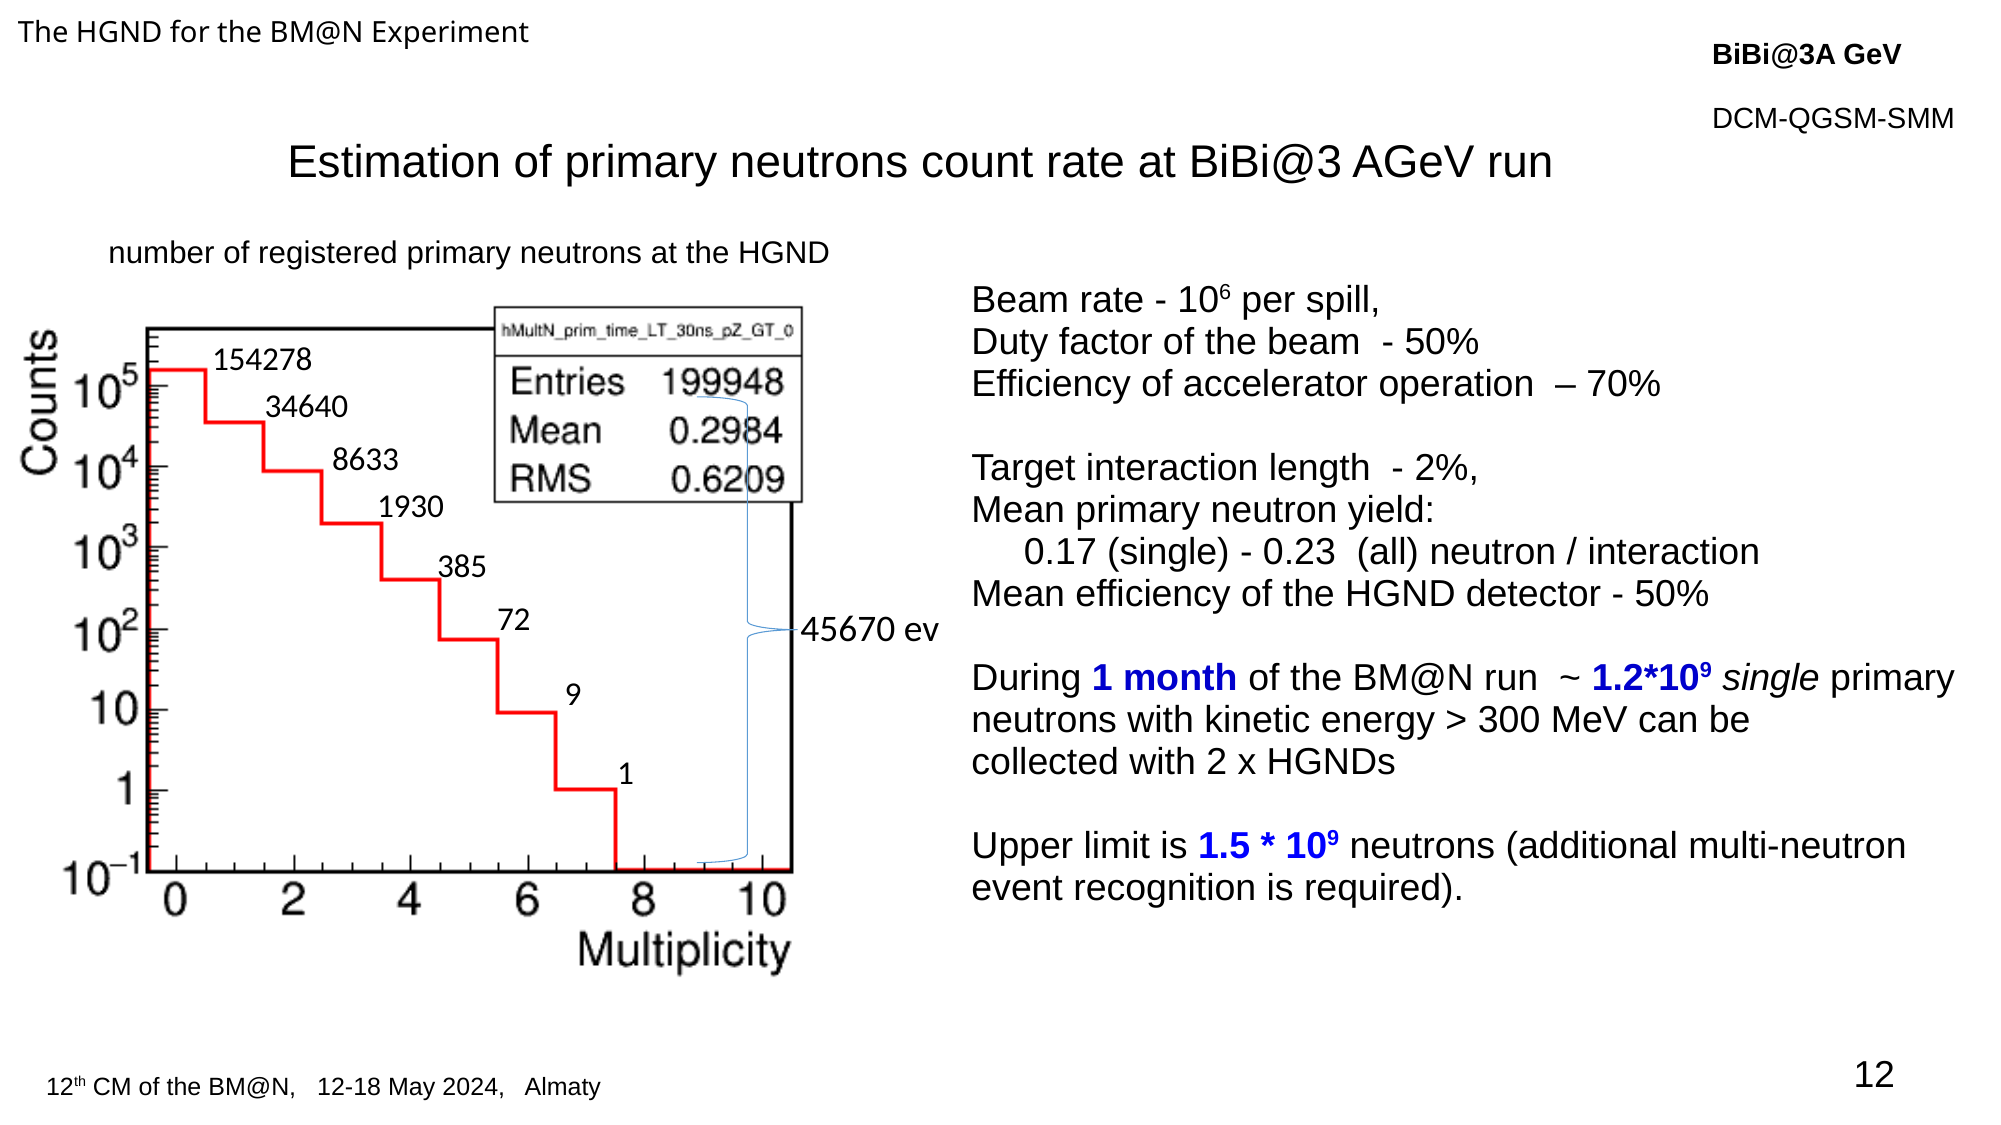

The HGND for the BM@N Experiment
BiBi@3A GeV
DCM-QGSM-SMM
Estimation of primary neutrons count rate at BiBi@3 AGeV run
number of registered primary neutrons at the HGND
Beam rate - 106 per spill,
Duty factor of the beam - 50%
Efficiency of accelerator operation – 70%
Target interaction length - 2%,
Mean primary neutron yield:
 0.17 (single) - 0.23 (all) neutron / interaction
Mean efficiency of the HGND detector - 50%
During 1 month of the BM@N run ~ 1.2*109 single primary
neutrons with kinetic energy > 300 MeV can be
collected with 2 x HGNDs
Upper limit is 1.5 * 109 neutrons (additional multi-neutron
event recognition is required).
 154278
 34640
 8633
 1930
 385
 72
 9
 1
45670 ev
12th CM of the BM@N, 12-18 May 2024, Almaty